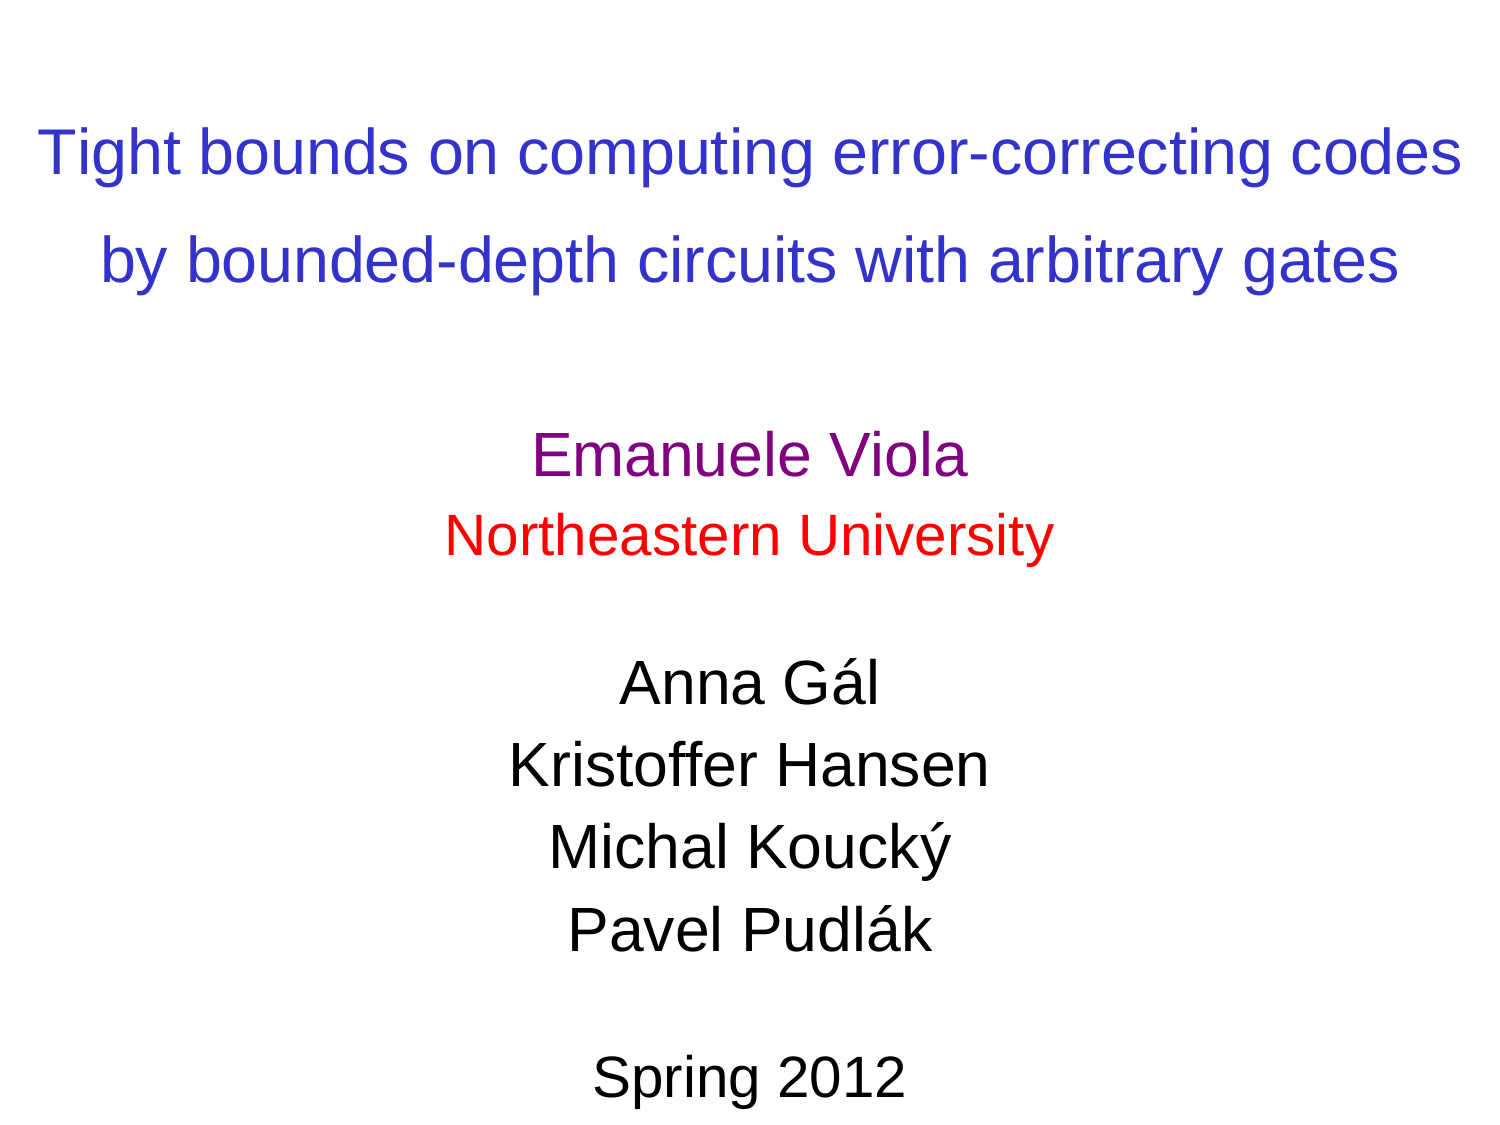

# Tight bounds on computing error-correcting codes by bounded-depth circuits with arbitrary gates
Emanuele Viola
Northeastern University
Anna Gál
Kristoffer Hansen
Michal Koucký
Pavel Pudlák
Spring 2012